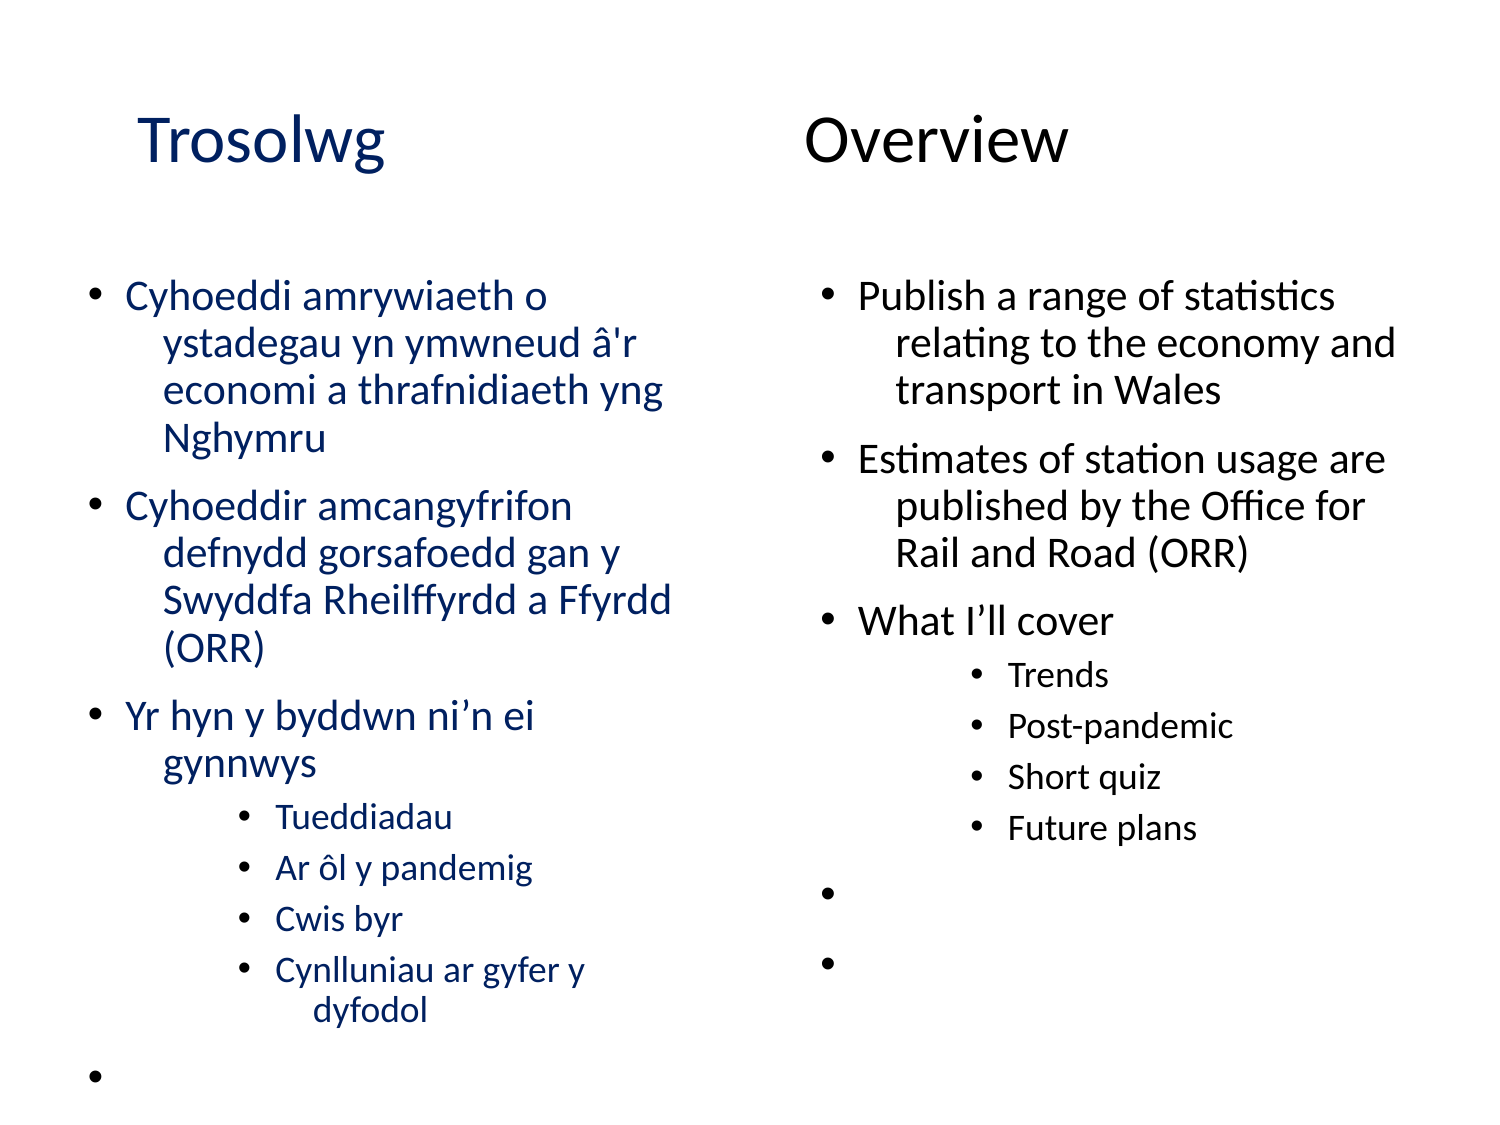

Trosolwg
Overview
Cyhoeddi amrywiaeth o ystadegau yn ymwneud â'r economi a thrafnidiaeth yng Nghymru
Cyhoeddir amcangyfrifon defnydd gorsafoedd gan y Swyddfa Rheilffyrdd a Ffyrdd (ORR)
Yr hyn y byddwn ni’n ei gynnwys
Tueddiadau
Ar ôl y pandemig
Cwis byr
Cynlluniau ar gyfer y dyfodol
Publish a range of statistics relating to the economy and transport in Wales
Estimates of station usage are published by the Office for Rail and Road (ORR)
What I’ll cover
Trends
Post-pandemic
Short quiz
Future plans